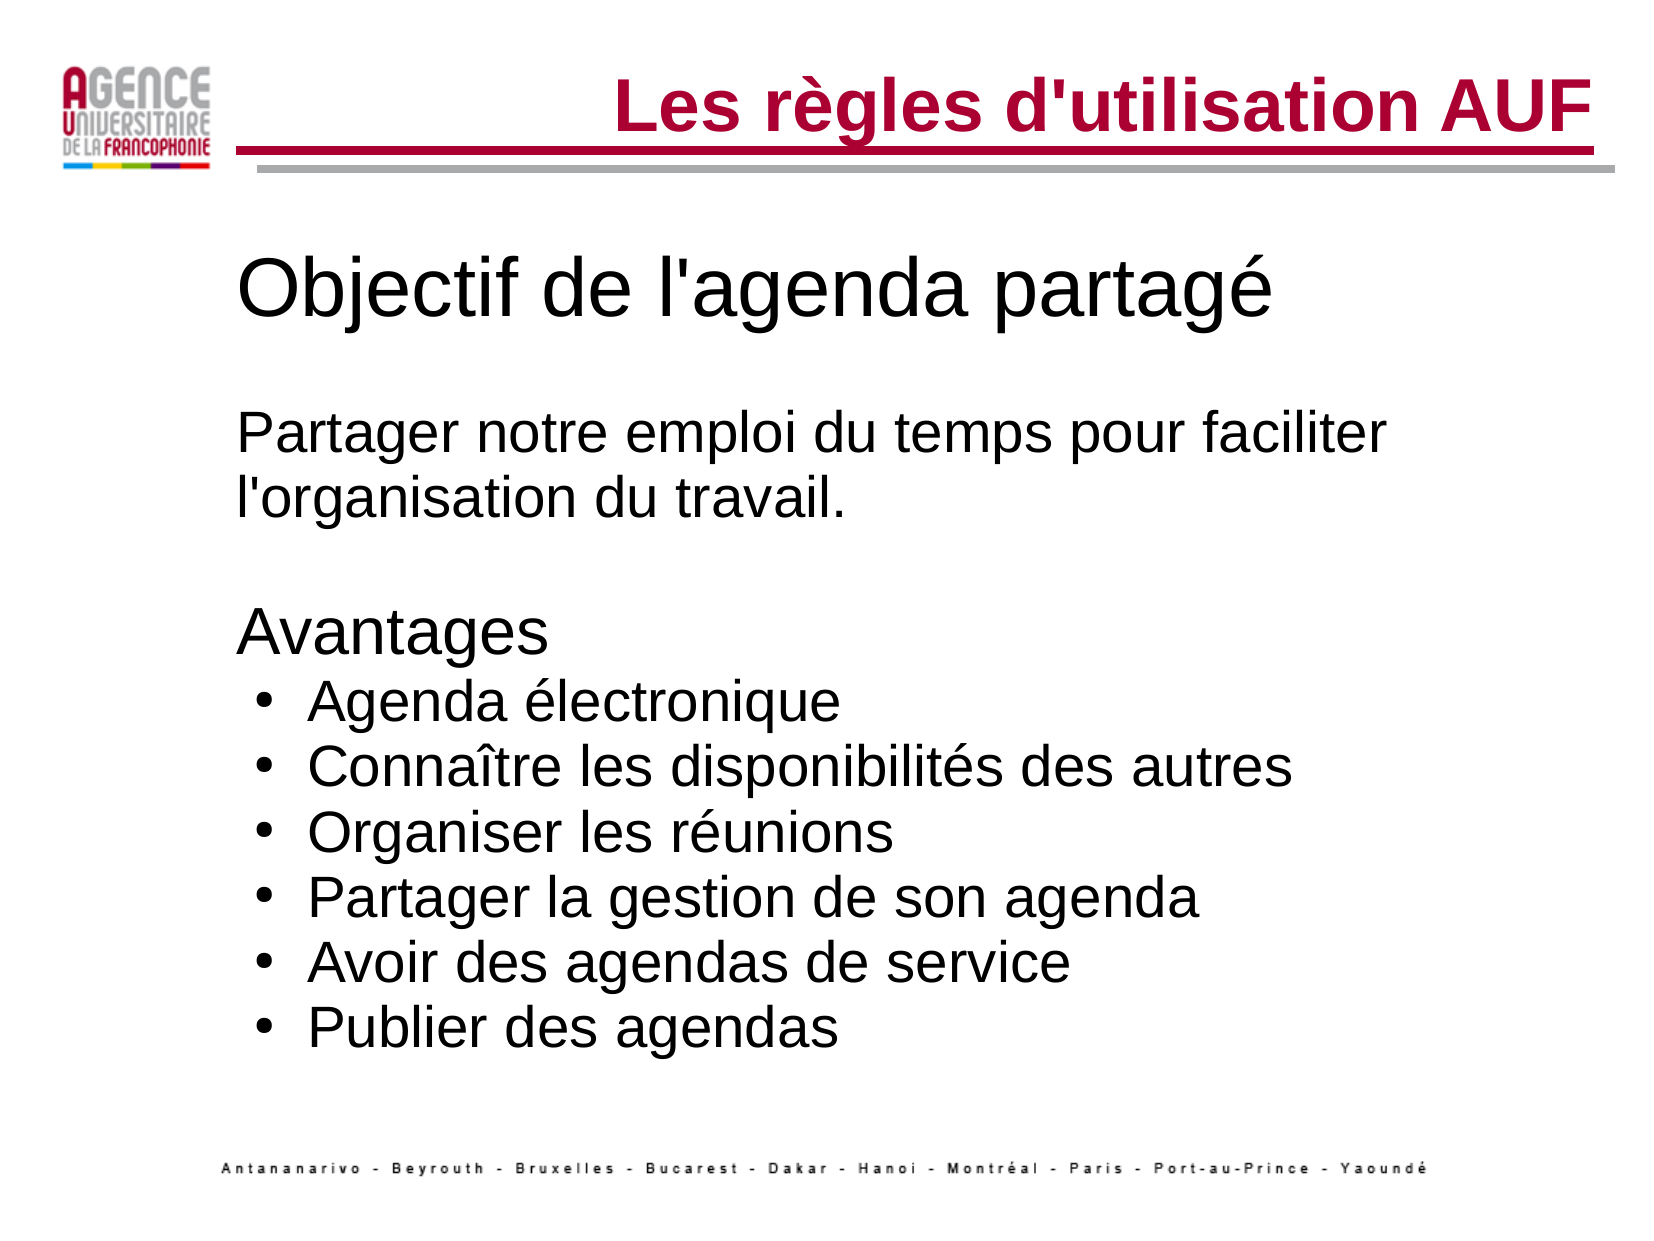

# Les règles d'utilisation AUF
Objectif de l'agenda partagé
Partager notre emploi du temps pour faciliter l'organisation du travail.
Avantages
Agenda électronique
Connaître les disponibilités des autres
Organiser les réunions
Partager la gestion de son agenda
Avoir des agendas de service
Publier des agendas